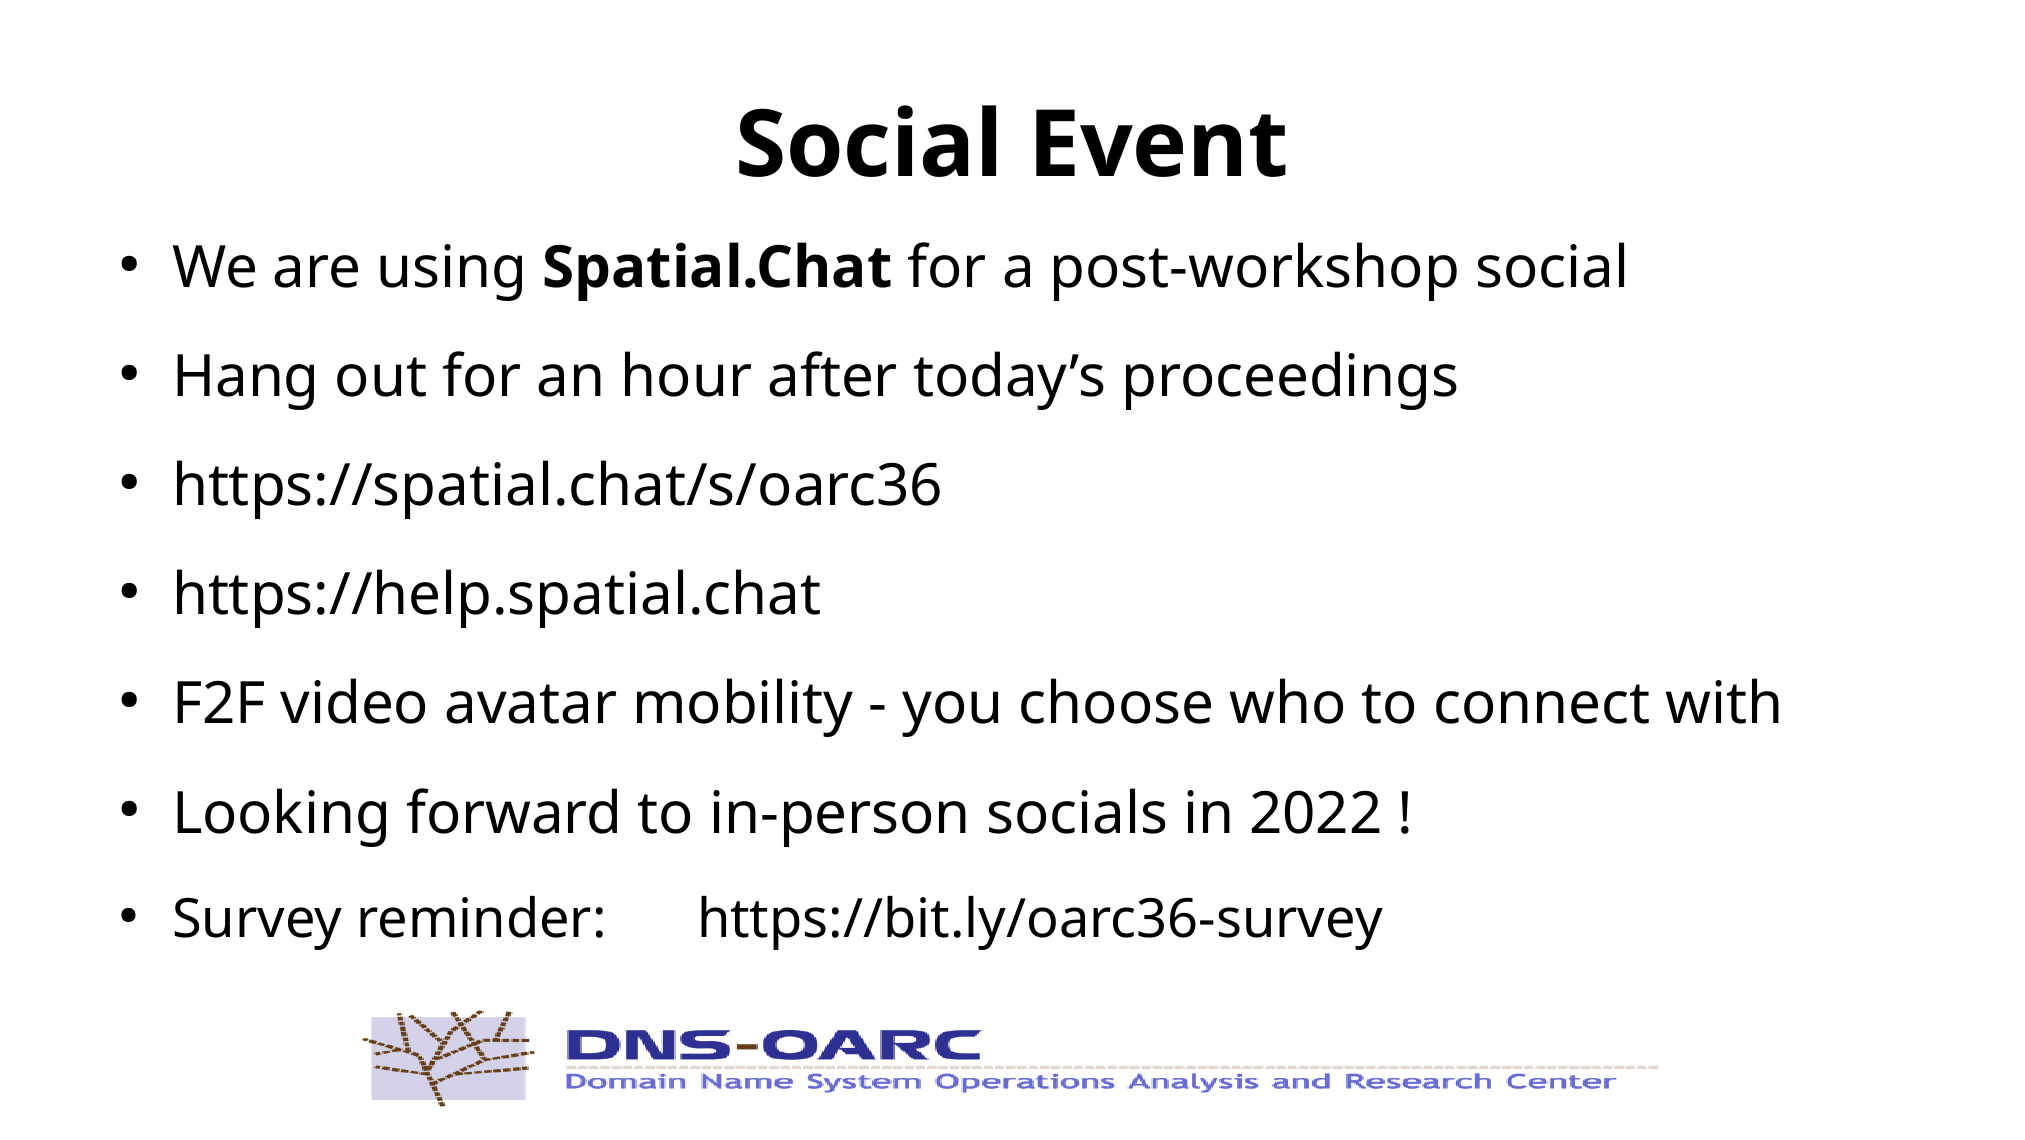

# Social Event
We are using Spatial.Chat for a post-workshop social
Hang out for an hour after today’s proceedings
https://spatial.chat/s/oarc36
https://help.spatial.chat
F2F video avatar mobility - you choose who to connect with
Looking forward to in-person socials in 2022 !
Survey reminder: 		https://bit.ly/oarc36-survey